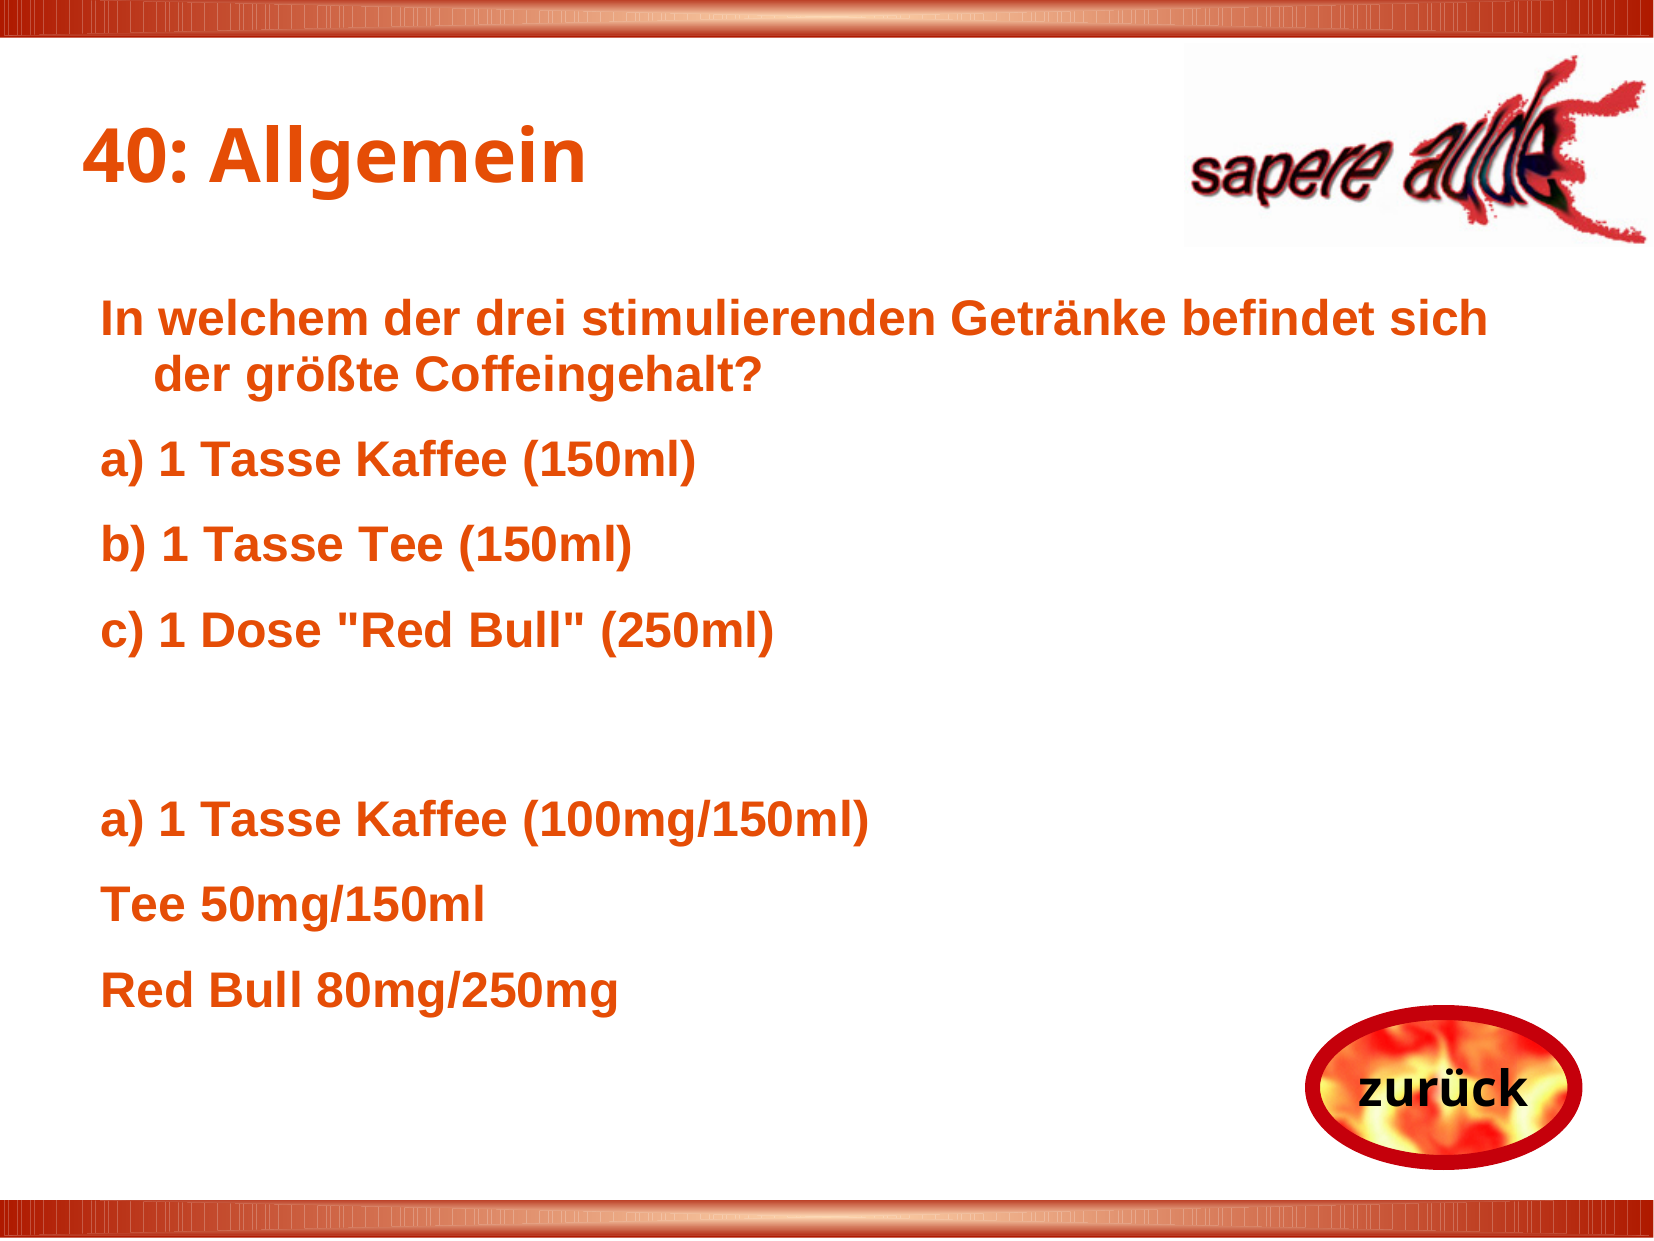

# 40: Allgemein
In welchem der drei stimulierenden Getränke befindet sich der größte Coffeingehalt?
a) 1 Tasse Kaffee (150ml)
b) 1 Tasse Tee (150ml)
c) 1 Dose "Red Bull" (250ml)
a) 1 Tasse Kaffee (100mg/150ml)
Tee 50mg/150ml
Red Bull 80mg/250mg